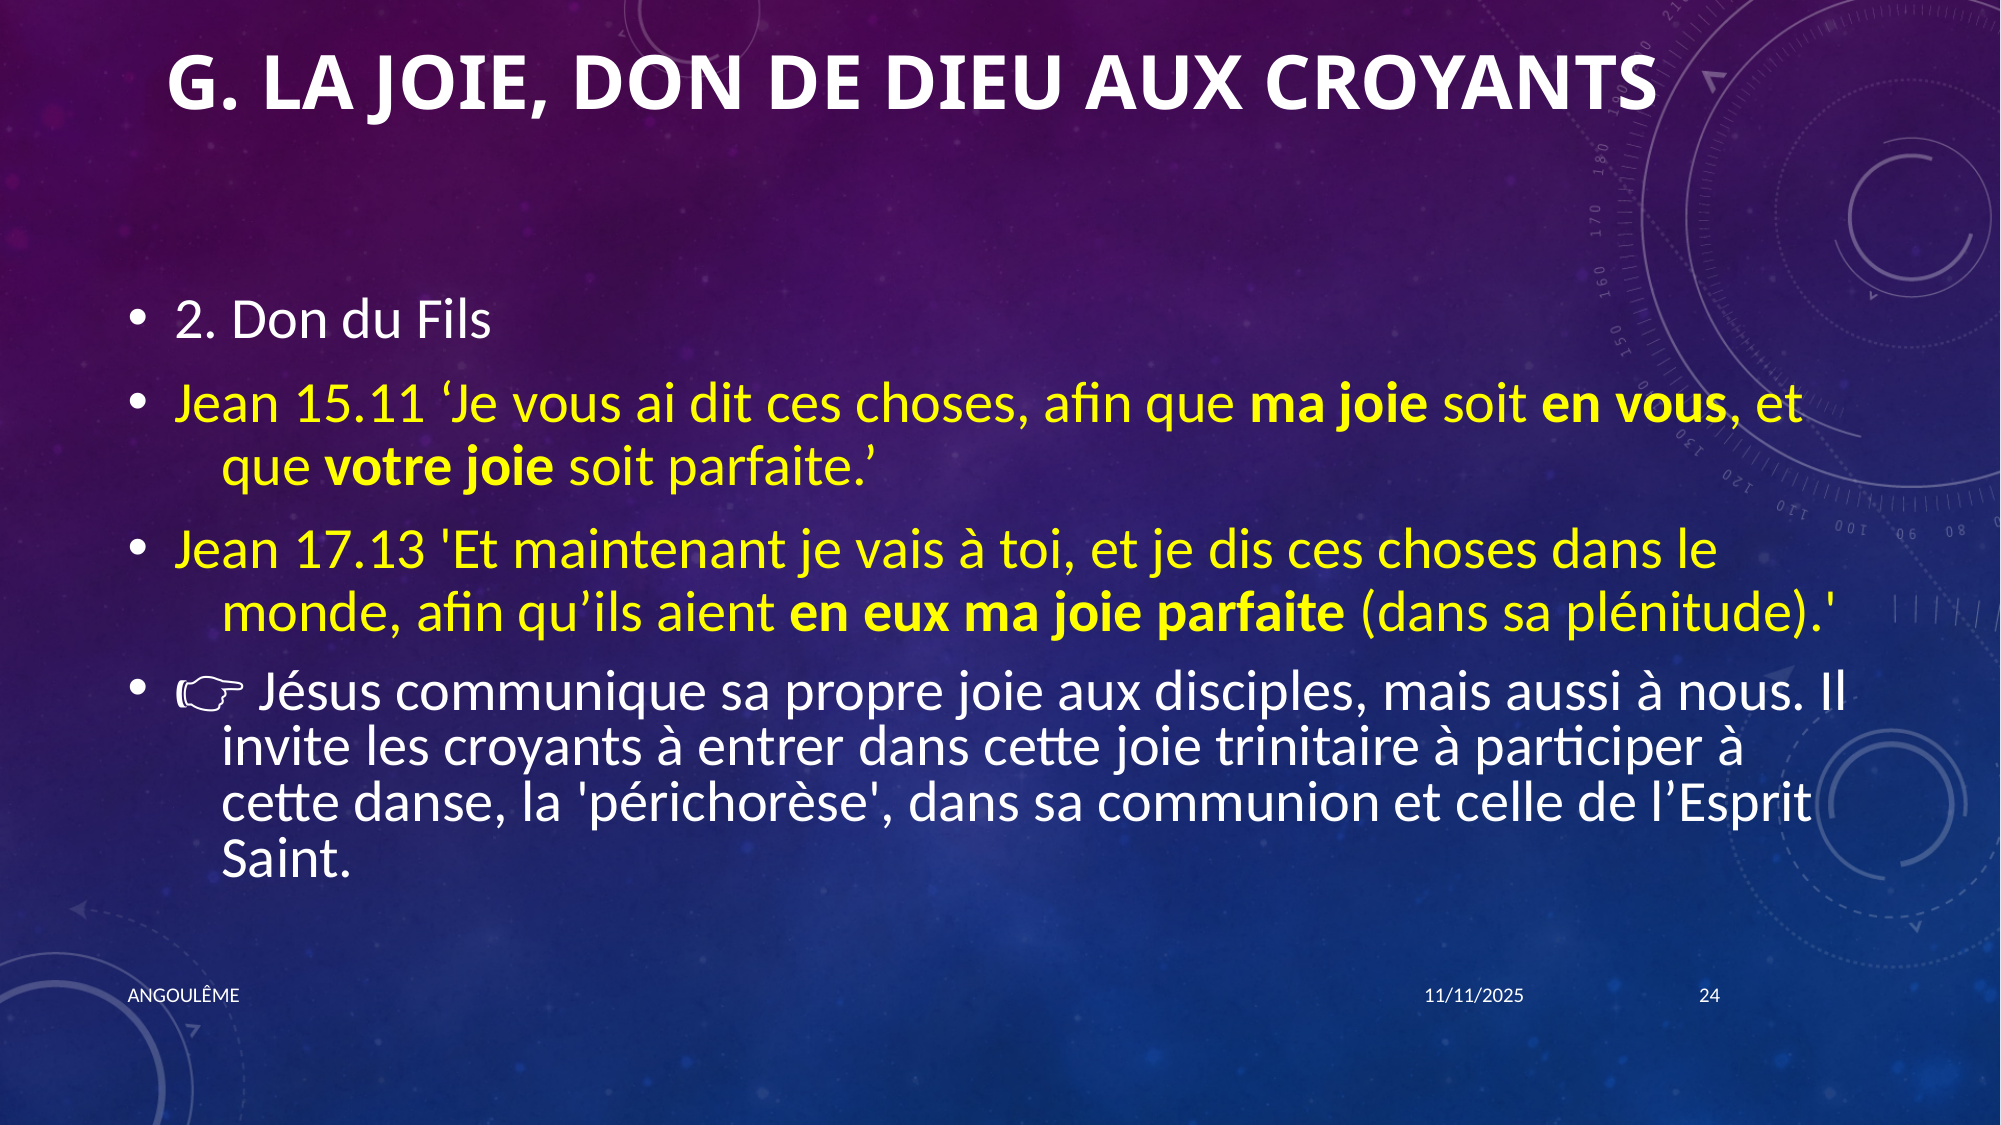

# G. La joie, don de Dieu aux croYants
2. Don du Fils
Jean 15.11 ‘Je vous ai dit ces choses, afin que ma joie soit en vous, et que votre joie soit parfaite.’
Jean 17.13 'Et maintenant je vais à toi, et je dis ces choses dans le monde, afin qu’ils aient en eux ma joie parfaite (dans sa plénitude).'
👉 Jésus communique sa propre joie aux disciples, mais aussi à nous. Il invite les croyants à entrer dans cette joie trinitaire à participer à cette danse, la 'périchorèse', dans sa communion et celle de l’Esprit Saint.
ANGOULÊME
11/11/2025